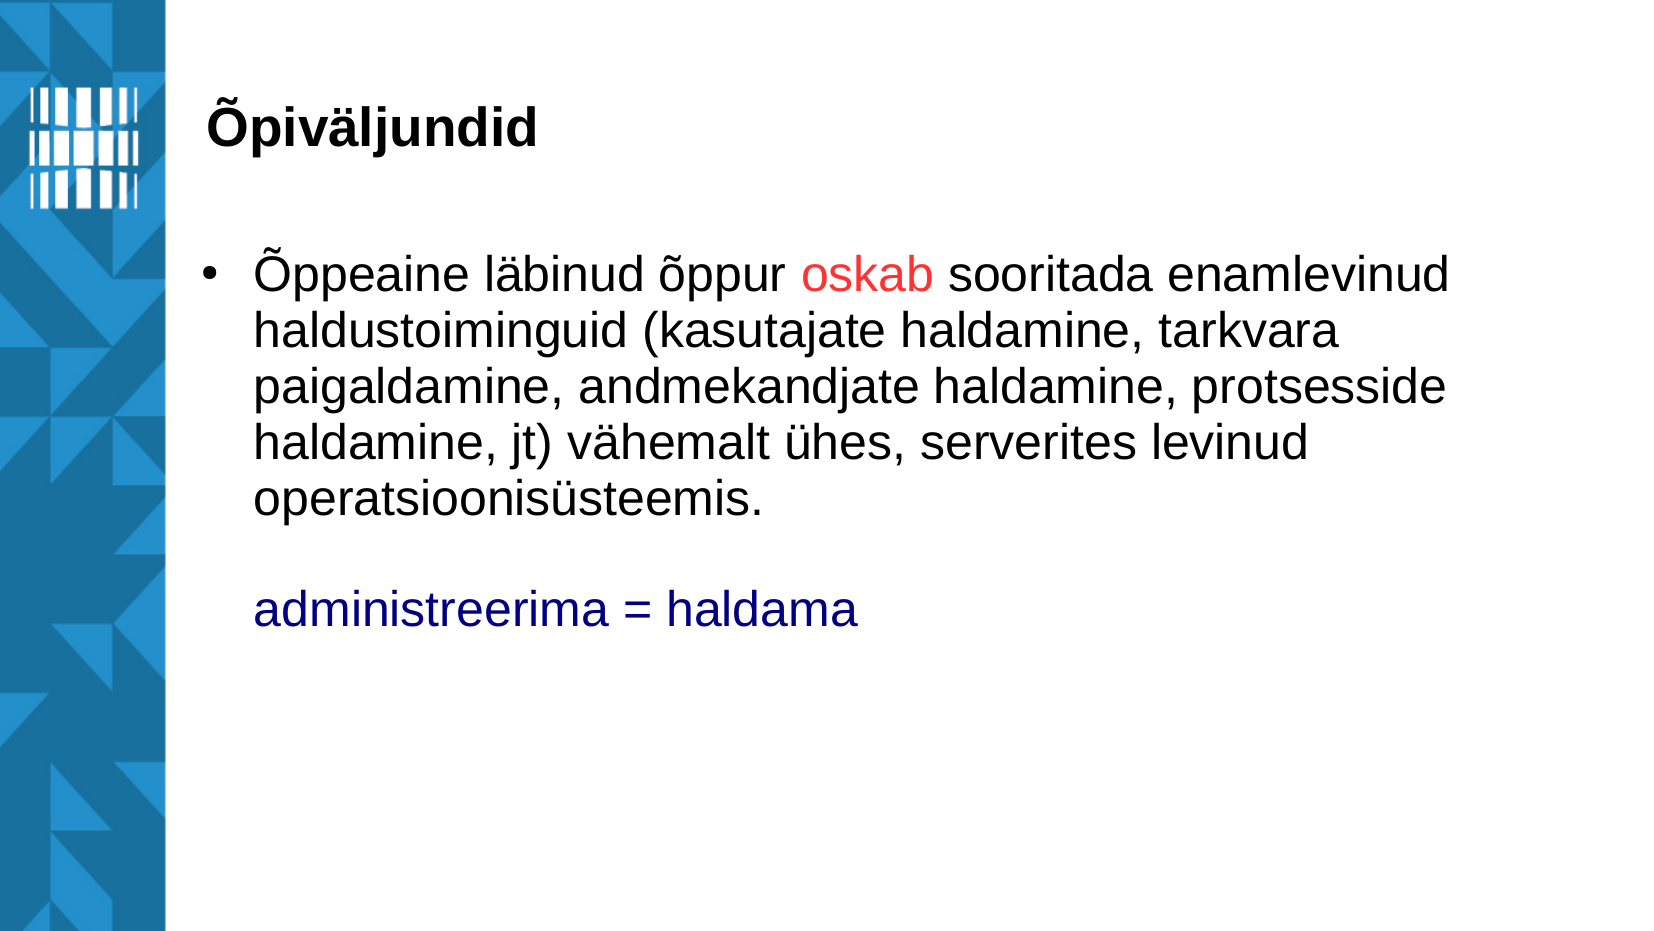

# Õpiväljundid
Õppeaine läbinud õppur oskab sooritada enamlevinud haldustoiminguid (kasutajate haldamine, tarkvara paigaldamine, andmekandjate haldamine, protsesside haldamine, jt) vähemalt ühes, serverites levinud operatsioonisüsteemis.
administreerima = haldama
6